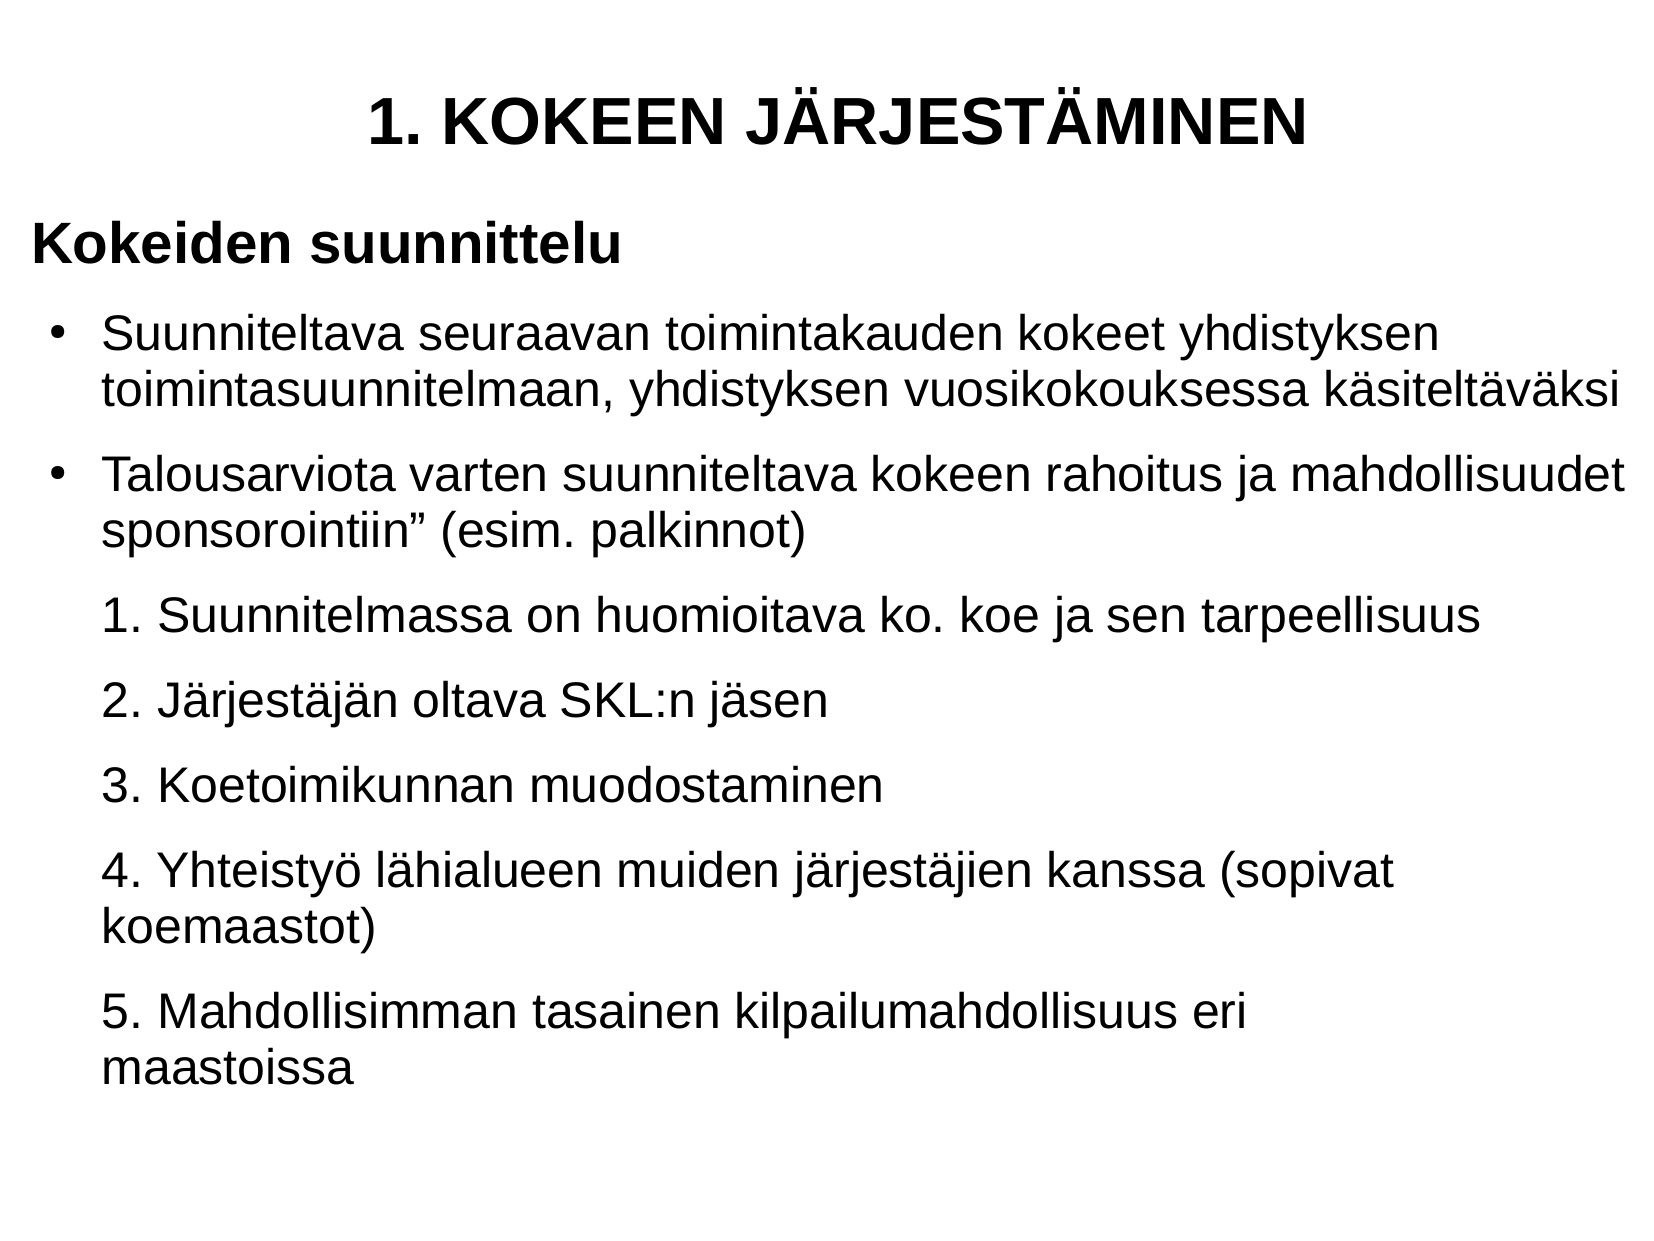

# 1. KOKEEN JÄRJESTÄMINEN
Kokeiden suunnittelu
Suunniteltava seuraavan toimintakauden kokeet yhdistyksen toimintasuunnitelmaan, yhdistyksen vuosikokouksessa käsiteltäväksi
Talousarviota varten suunniteltava kokeen rahoitus ja mahdollisuudet sponsorointiin” (esim. palkinnot)
1. Suunnitelmassa on huomioitava ko. koe ja sen tarpeellisuus
2. Järjestäjän oltava SKL:n jäsen
3. Koetoimikunnan muodostaminen
4. Yhteistyö lähialueen muiden järjestäjien kanssa (sopivat koemaastot)
5. Mahdollisimman tasainen kilpailumahdollisuus eri maastoissa